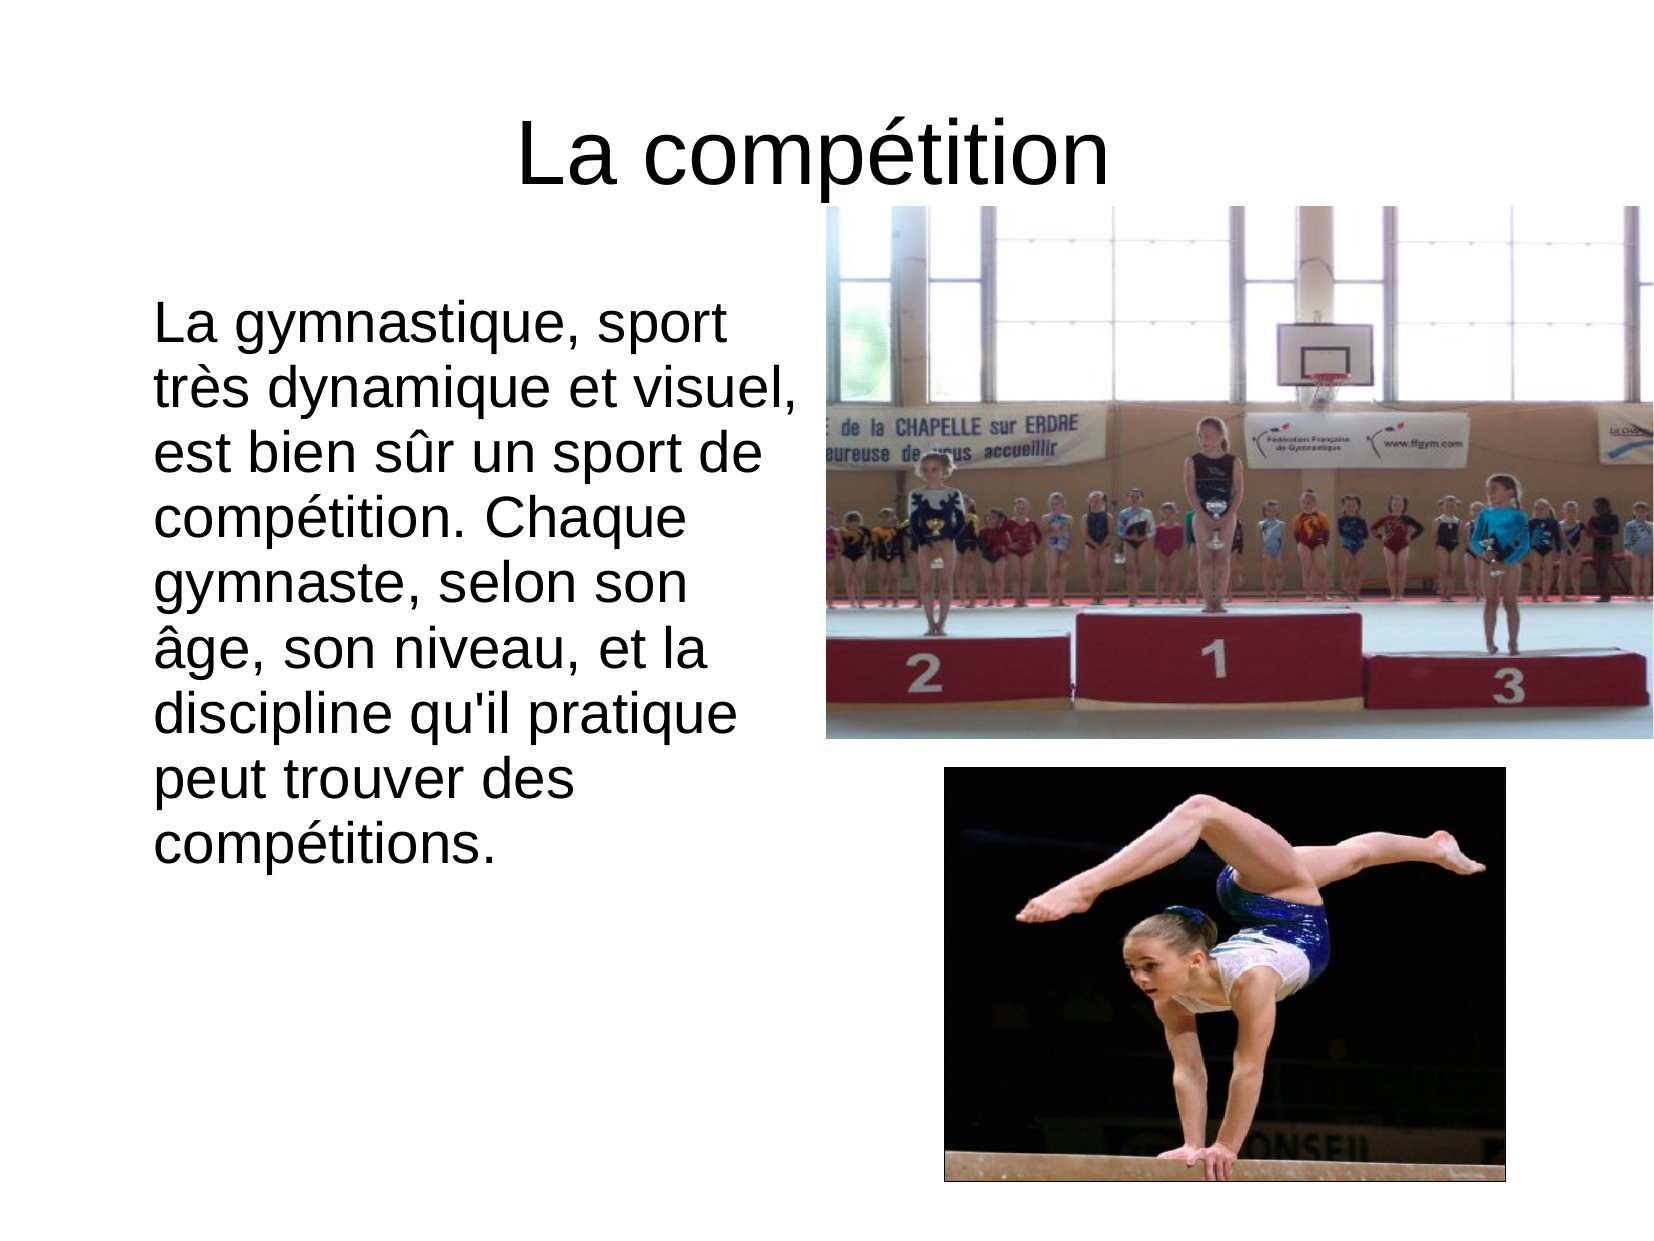

# La compétition
La gymnastique, sport très dynamique et visuel, est bien sûr un sport de compétition. Chaque gymnaste, selon son âge, son niveau, et la discipline qu'il pratique peut trouver des compétitions.